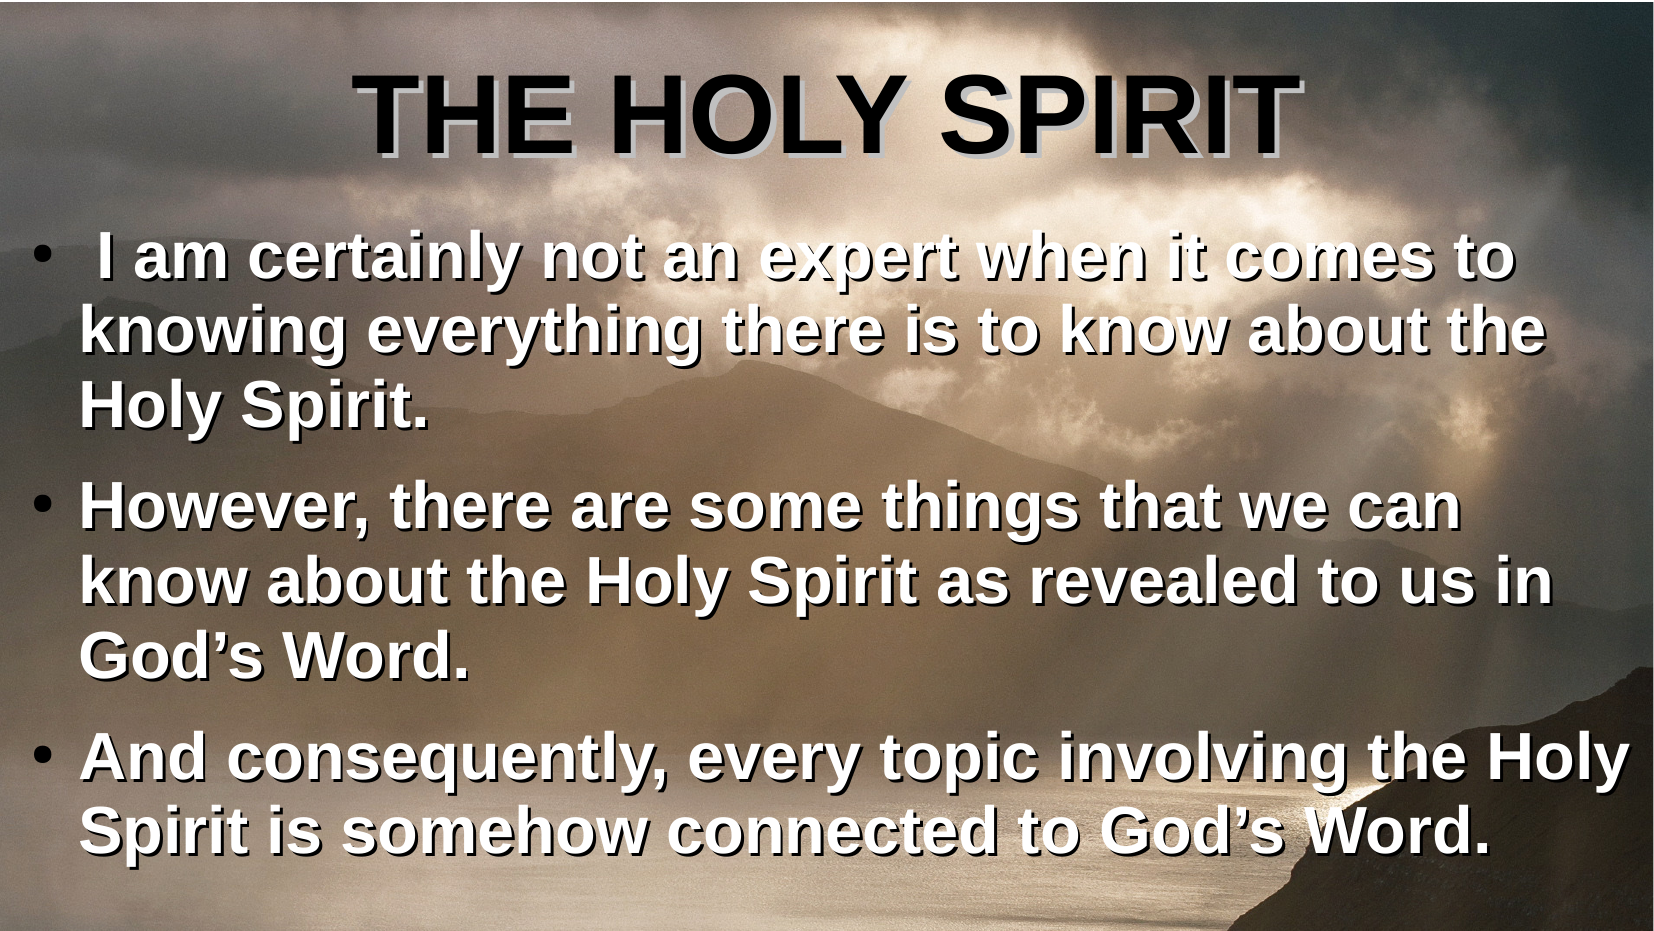

# THE HOLY SPIRIT
 I am certainly not an expert when it comes to knowing everything there is to know about the Holy Spirit.
However, there are some things that we can know about the Holy Spirit as revealed to us in God’s Word.
And consequently, every topic involving the Holy Spirit is somehow connected to God’s Word.